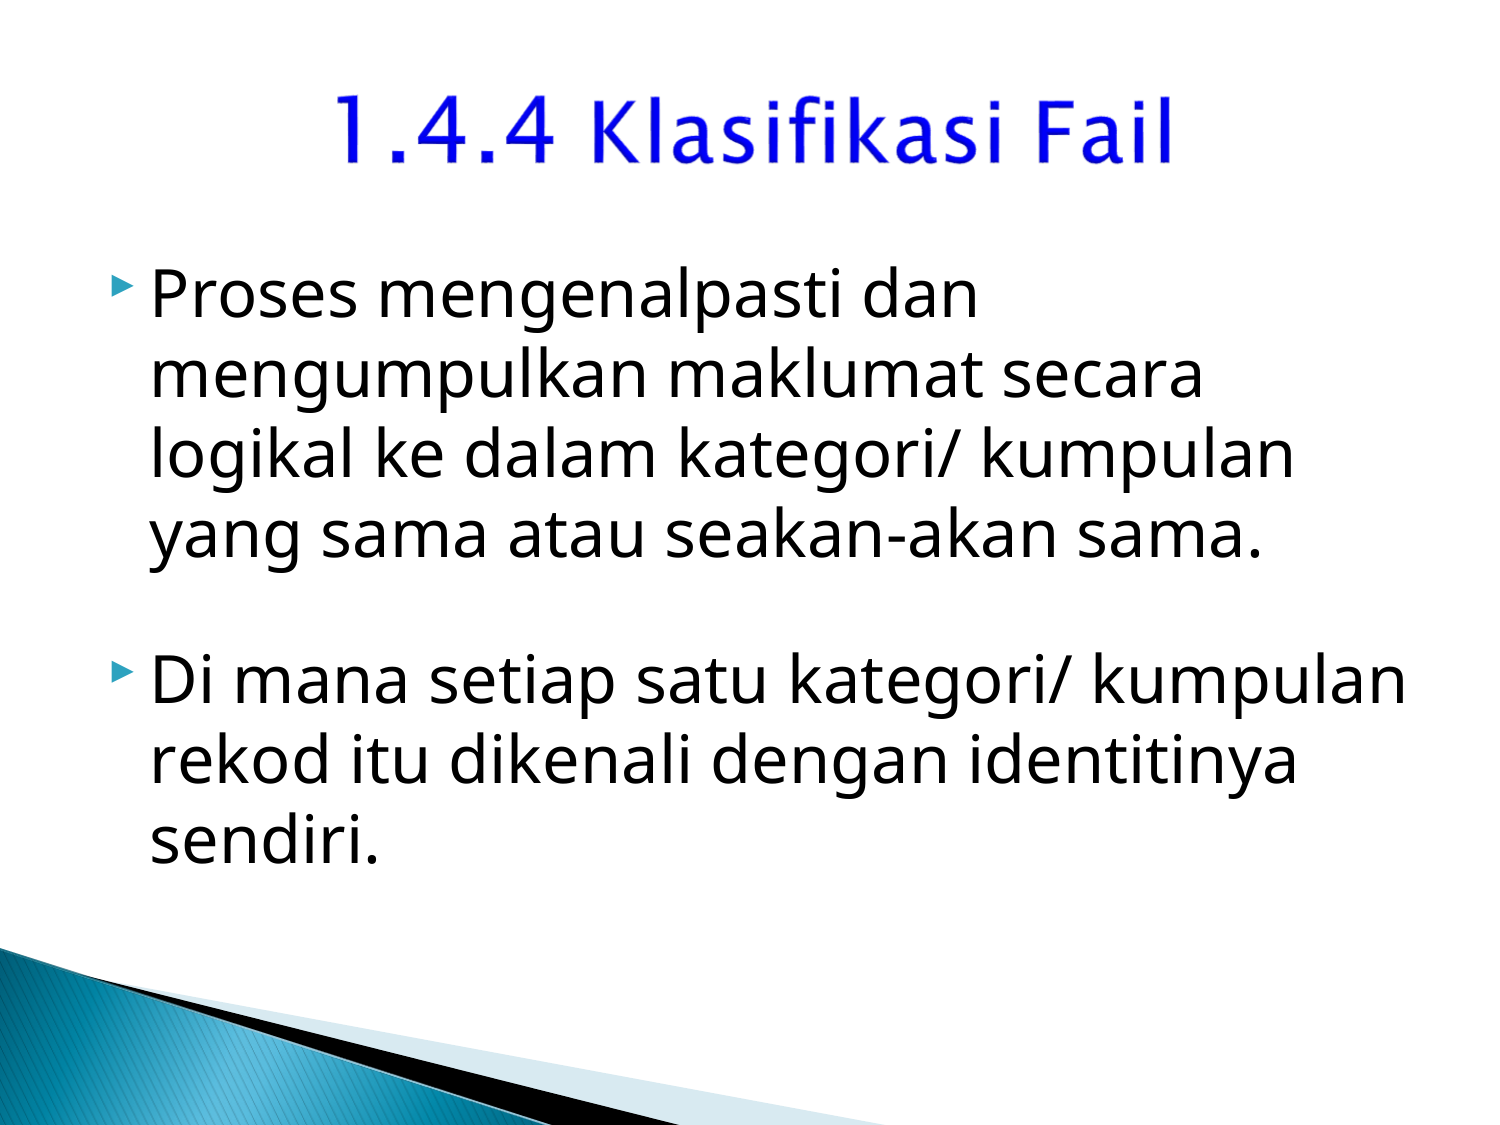

# Proses mengenalpasti dan mengumpulkan maklumat secara logikal ke dalam kategori/ kumpulan yang sama atau seakan-akan sama.
Di mana setiap satu kategori/ kumpulan rekod itu dikenali dengan identitinya sendiri.